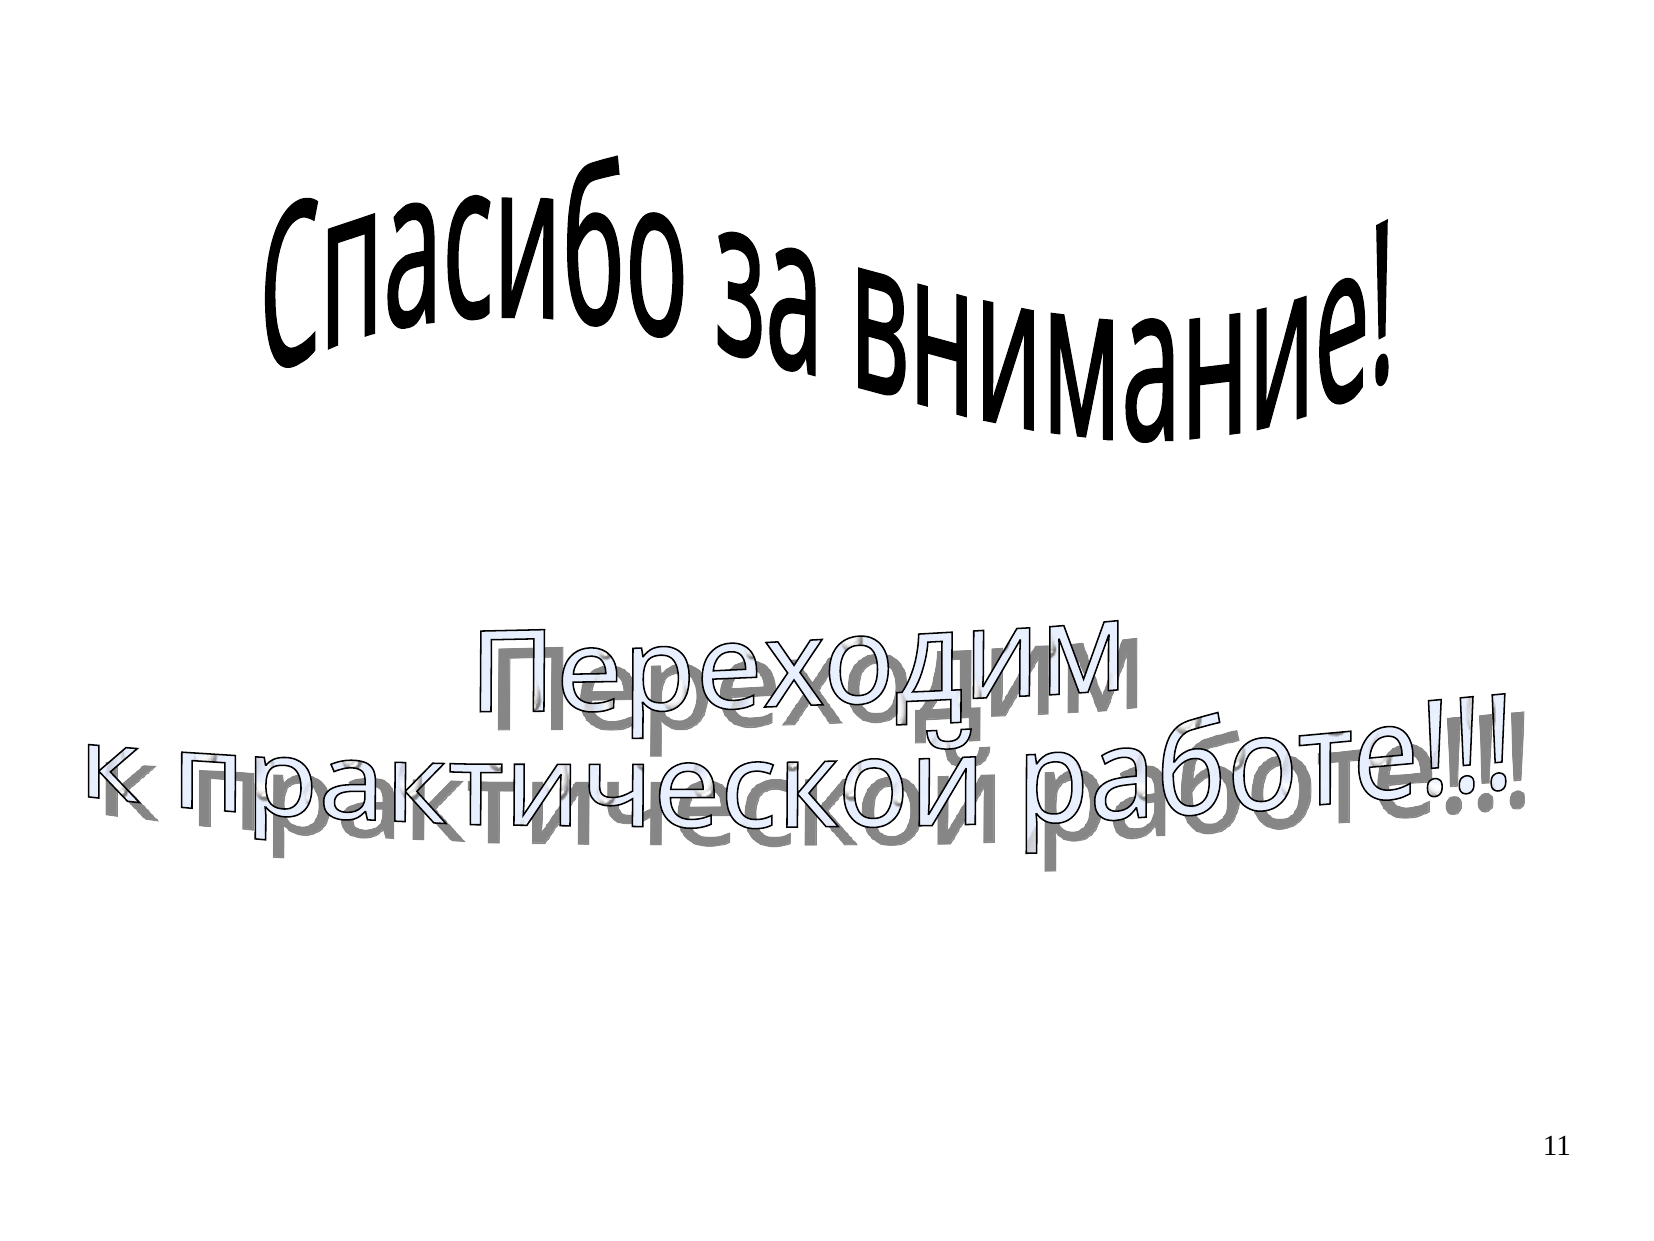

Спасибо за внимание!
Переходим
к практической работе!!!
11